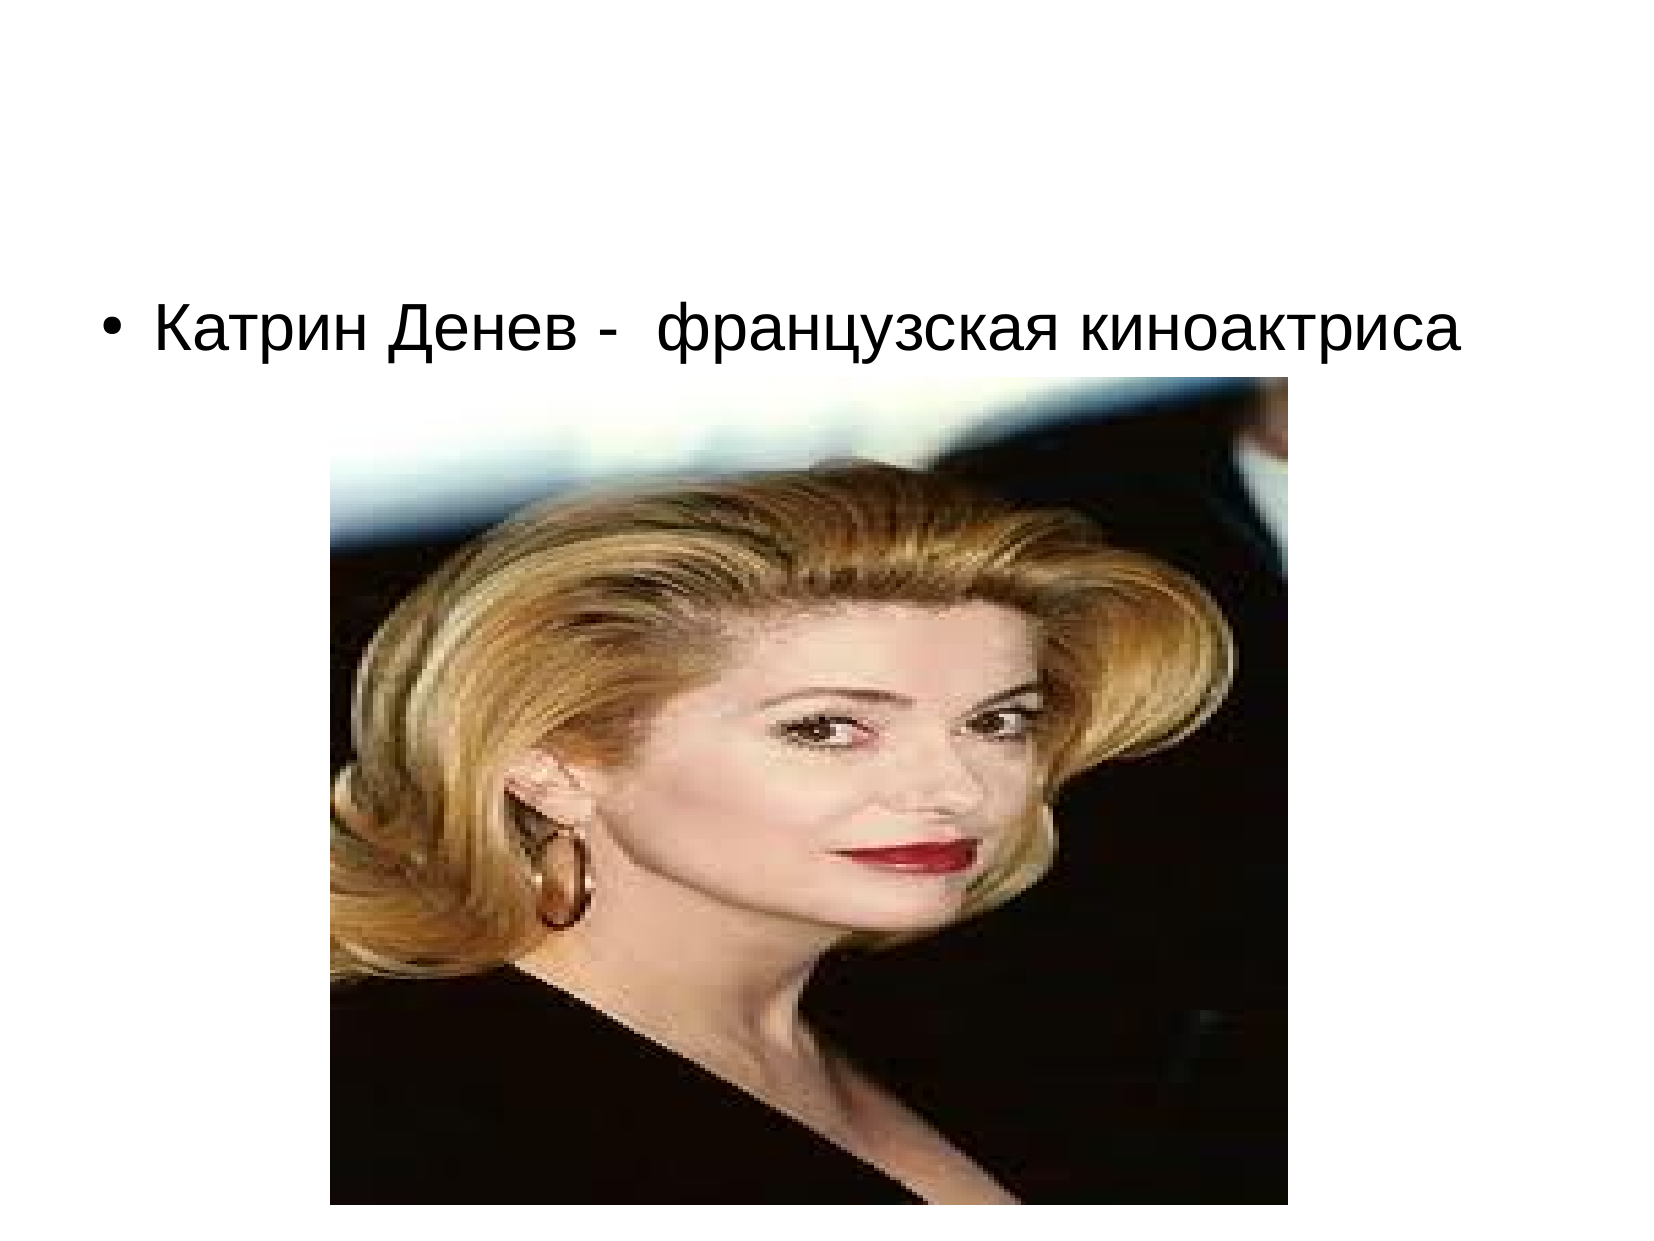

#
Катрин Денев - французская киноактриса
Катрин Денев, французская киноактриса